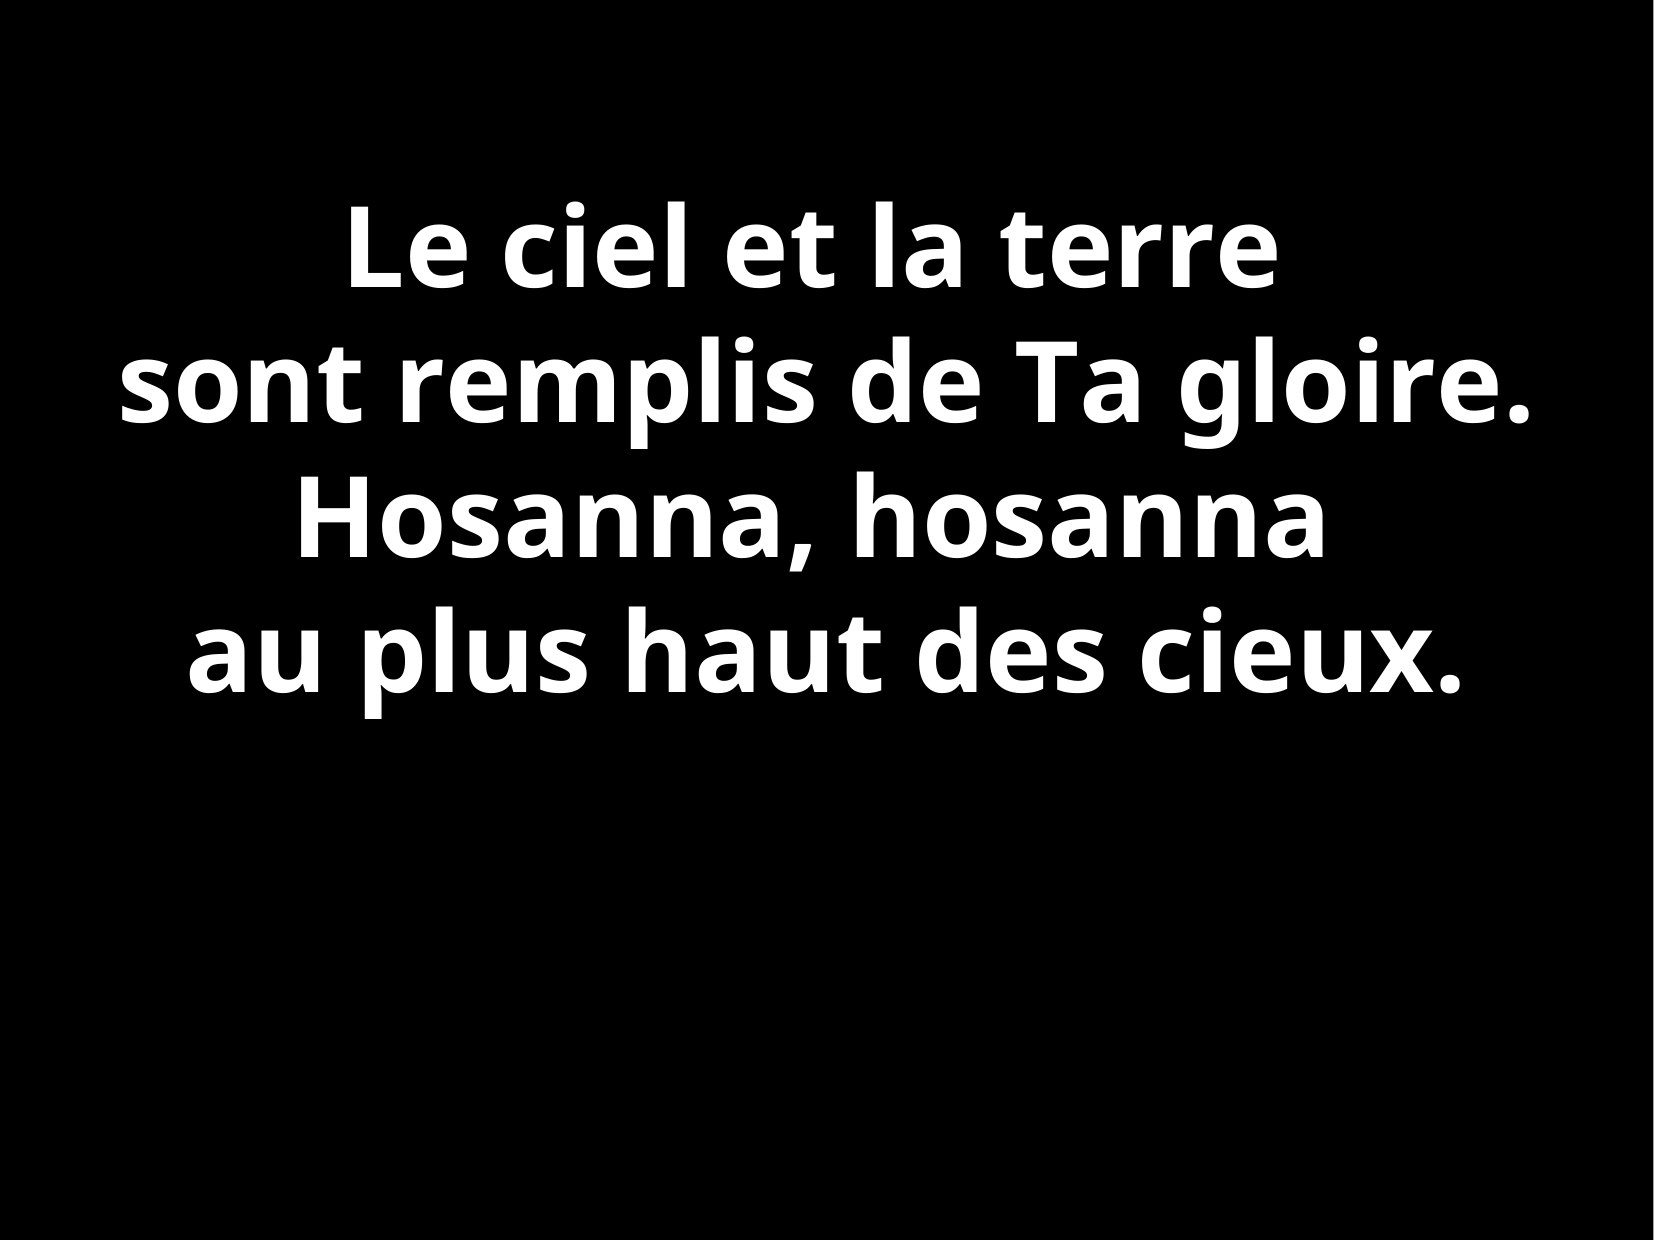

# Le ciel et la terre sont remplis de Ta gloire. Hosanna, hosanna au plus haut des cieux.